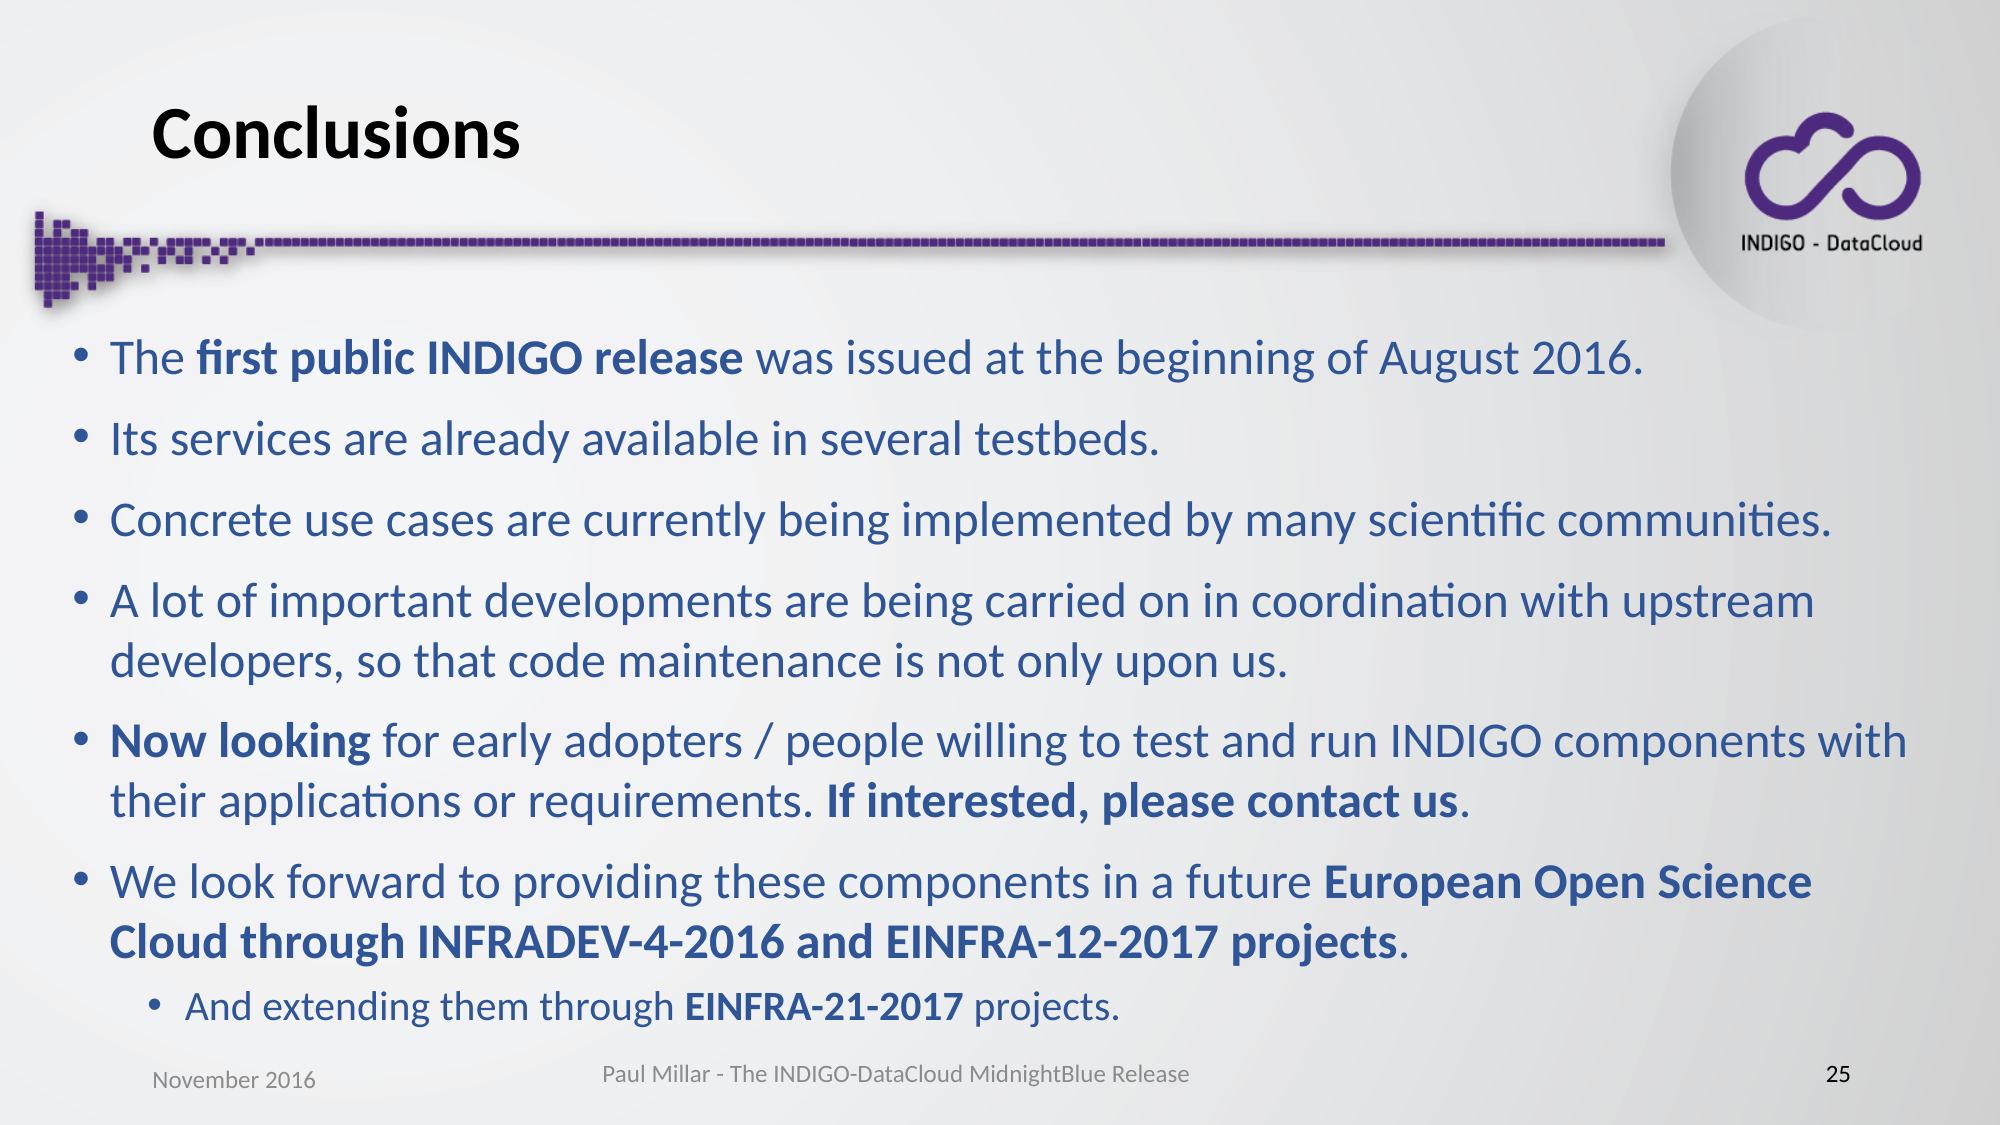

# Conclusions
The first public INDIGO release was issued at the beginning of August 2016.
Its services are already available in several testbeds.
Concrete use cases are currently being implemented by many scientific communities.
A lot of important developments are being carried on in coordination with upstream developers, so that code maintenance is not only upon us.
Now looking for early adopters / people willing to test and run INDIGO components with their applications or requirements. If interested, please contact us.
We look forward to providing these components in a future European Open Science Cloud through INFRADEV-4-2016 and EINFRA-12-2017 projects.
And extending them through EINFRA-21-2017 projects.
Paul Millar - The INDIGO-DataCloud MidnightBlue Release
November 2016